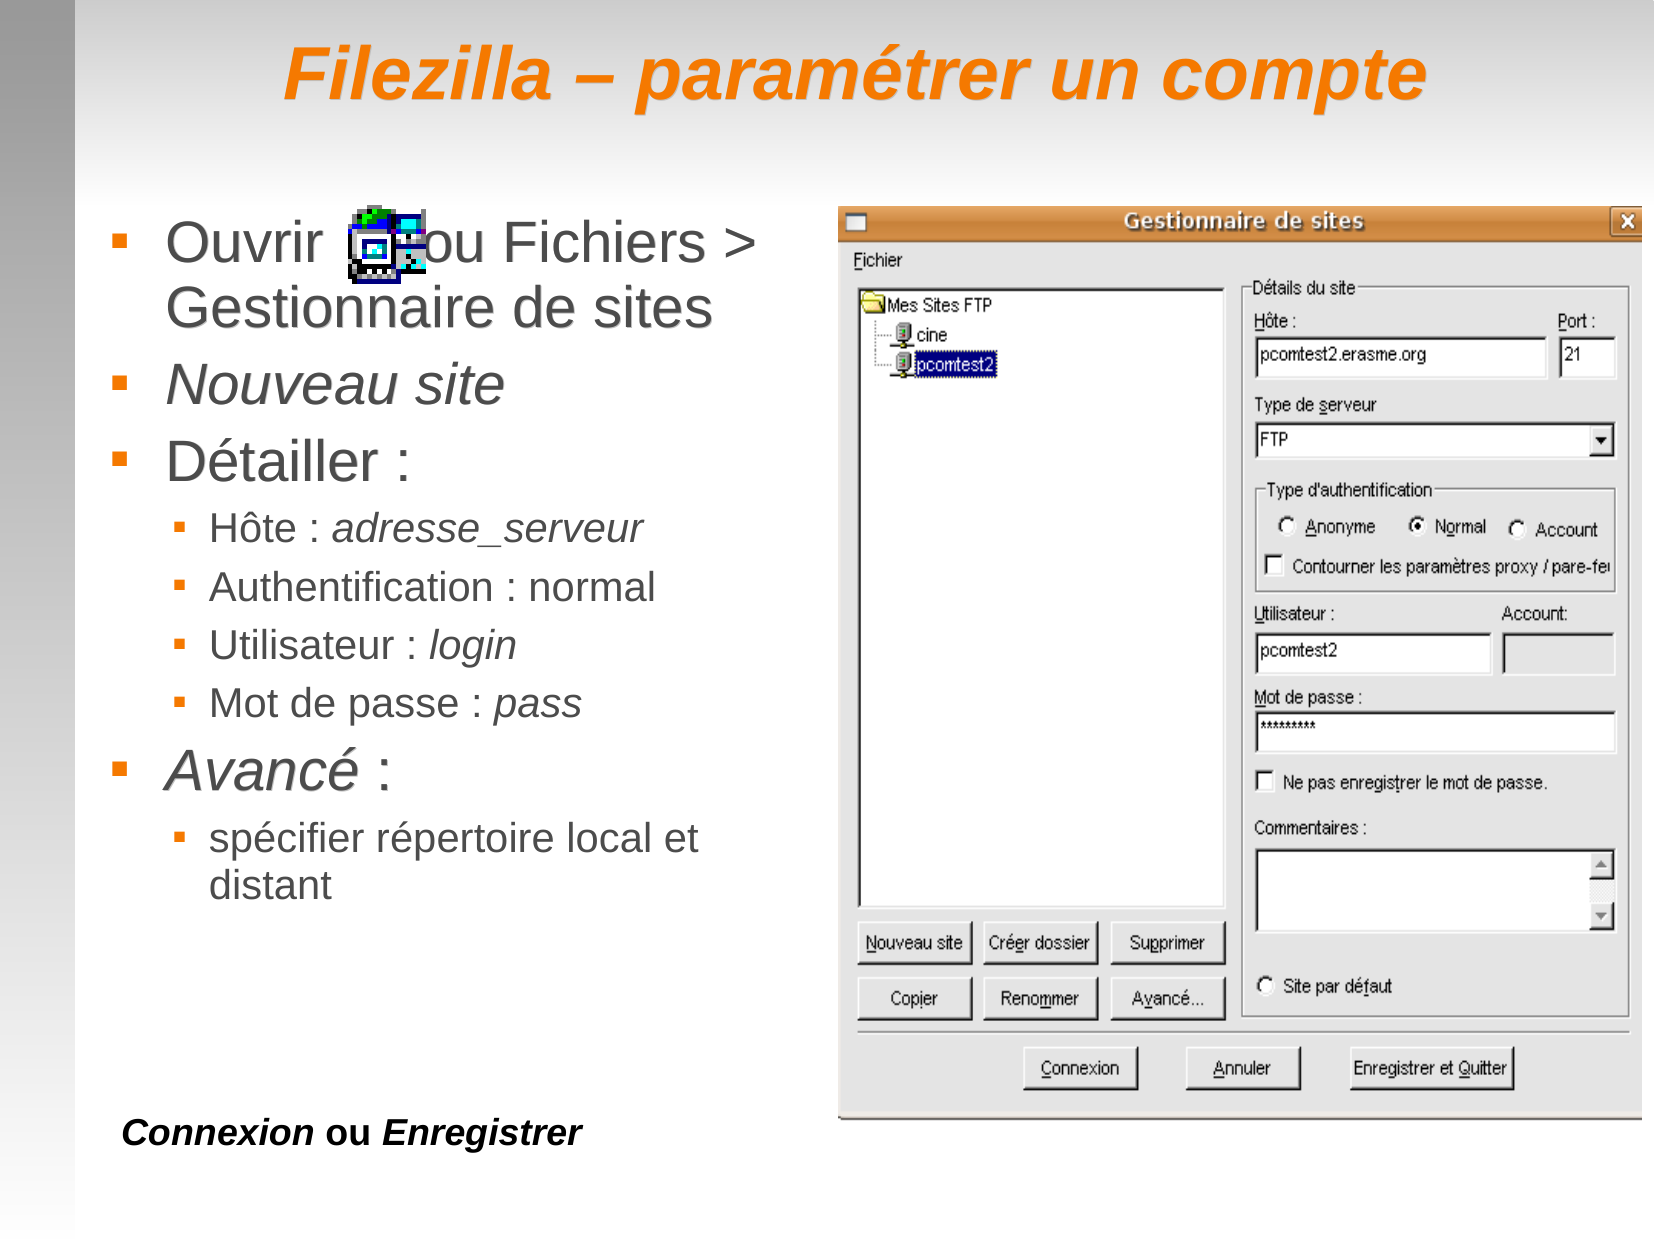

# Filezilla – paramétrer un compte
Ouvrir ou Fichiers > Gestionnaire de sites
Nouveau site
Détailler :
Hôte : adresse_serveur
Authentification : normal
Utilisateur : login
Mot de passe : pass
Avancé :
spécifier répertoire local et distant
Connexion ou Enregistrer